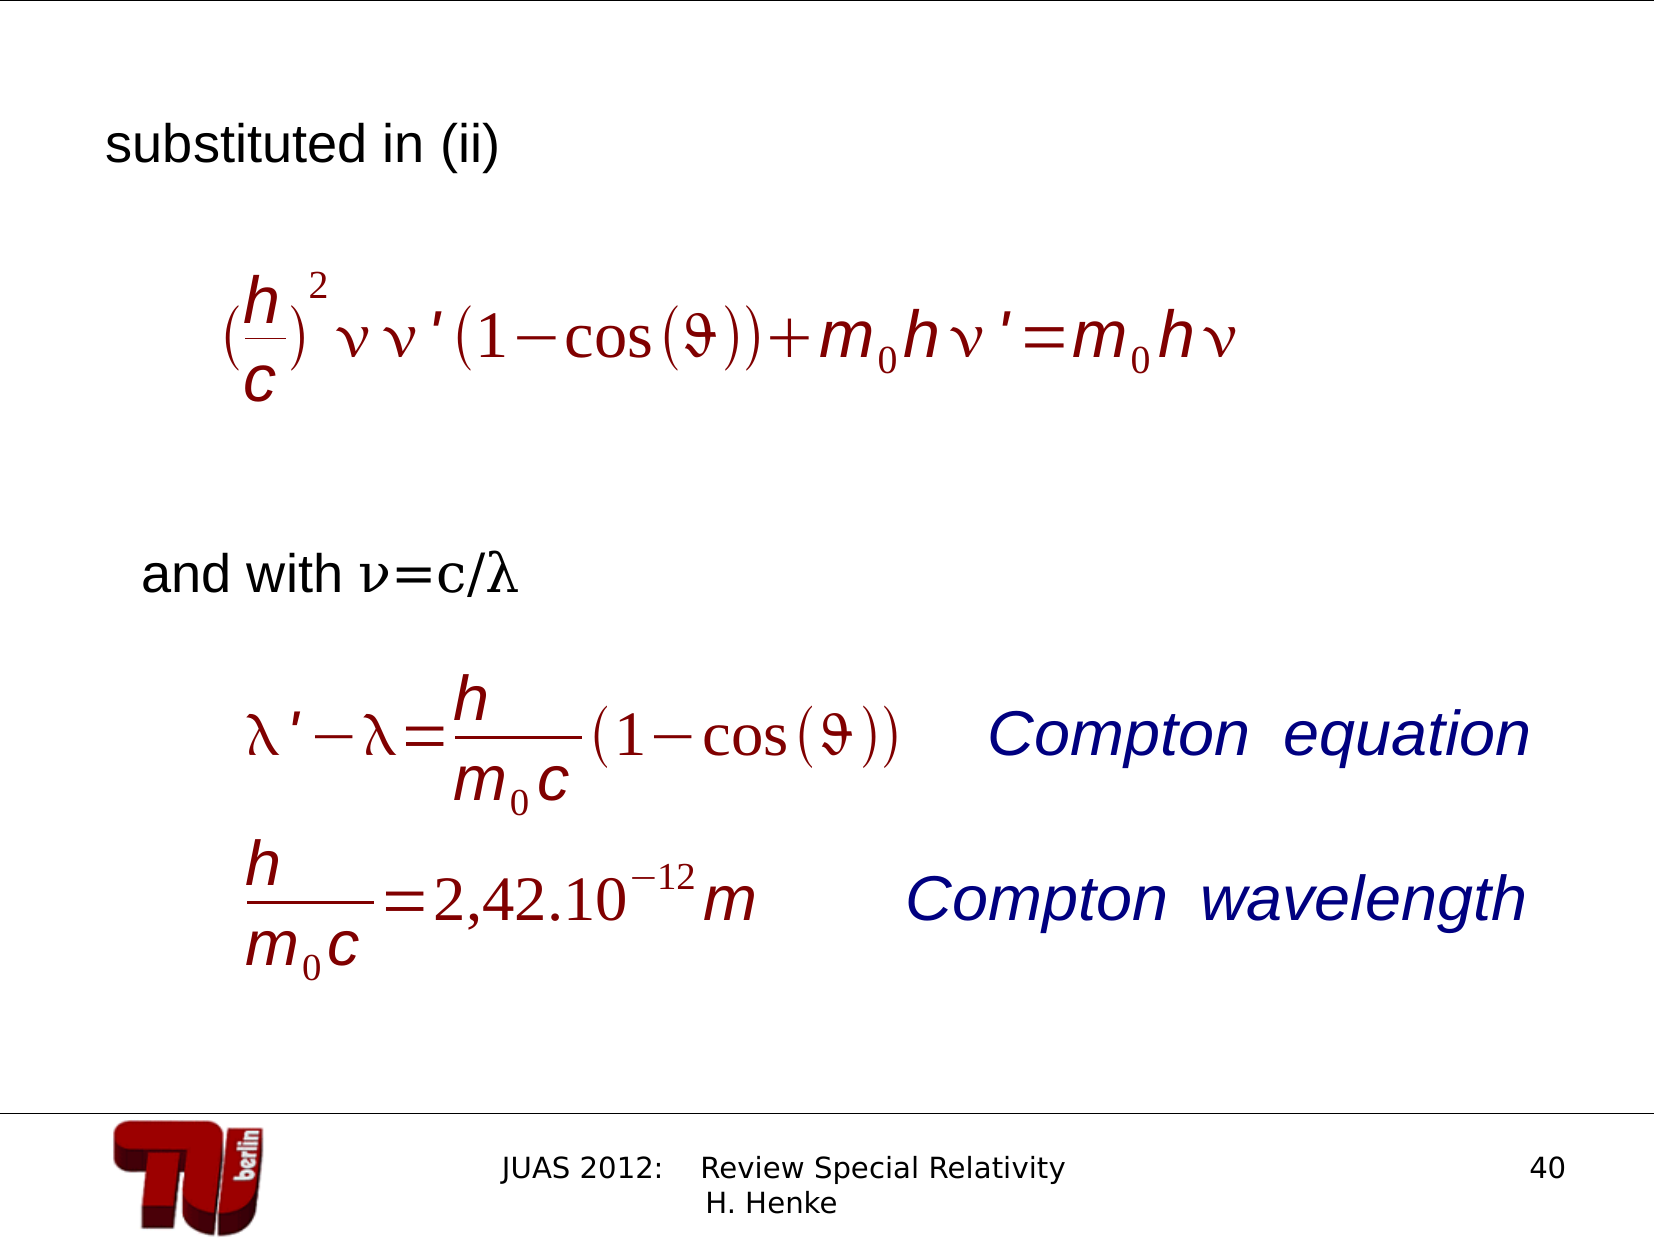

substituted in (ii)
and with ν=c/λ
40